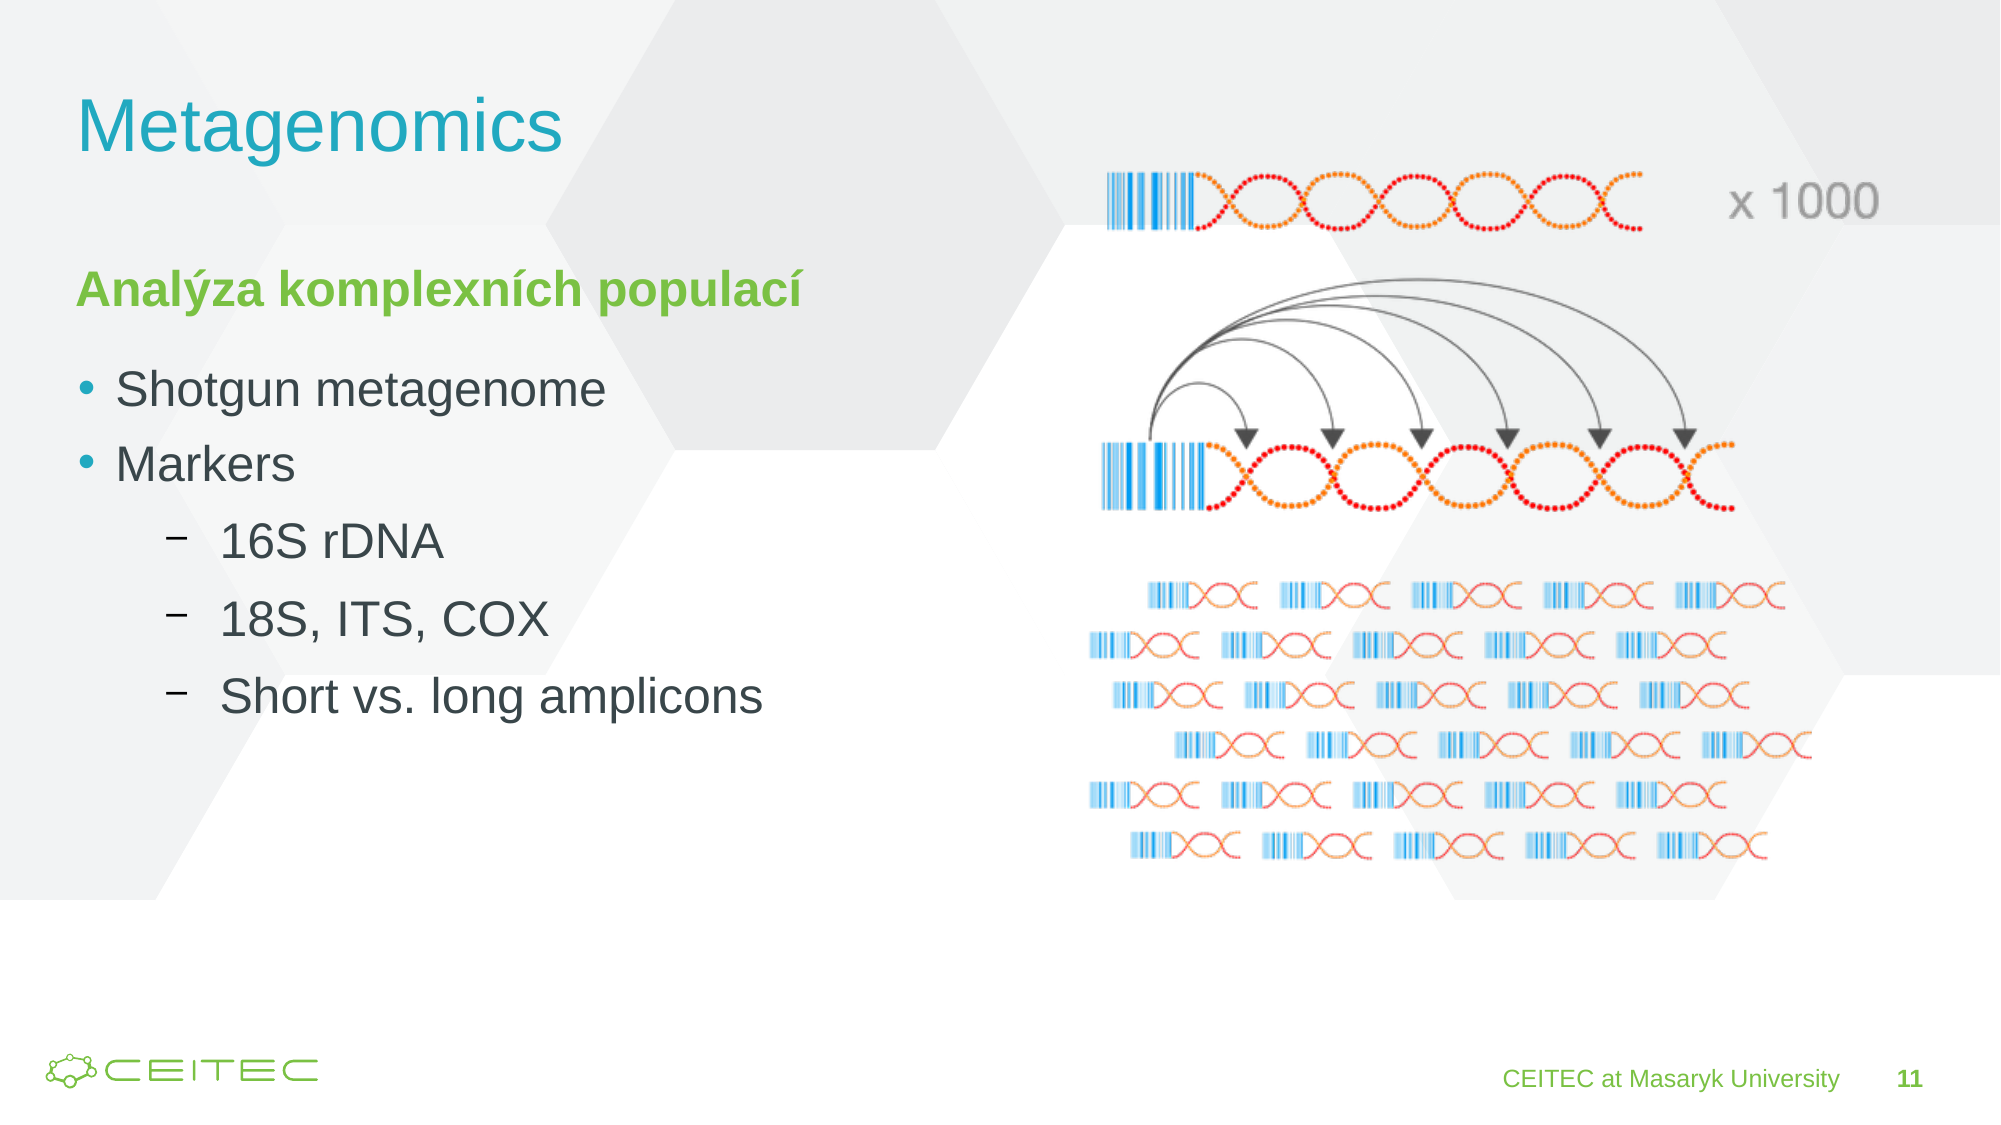

# Metagenomics
Analýza komplexních populací
Shotgun metagenome
Markers
16S rDNA
18S, ITS, COX
Short vs. long amplicons
CEITEC at Masaryk University